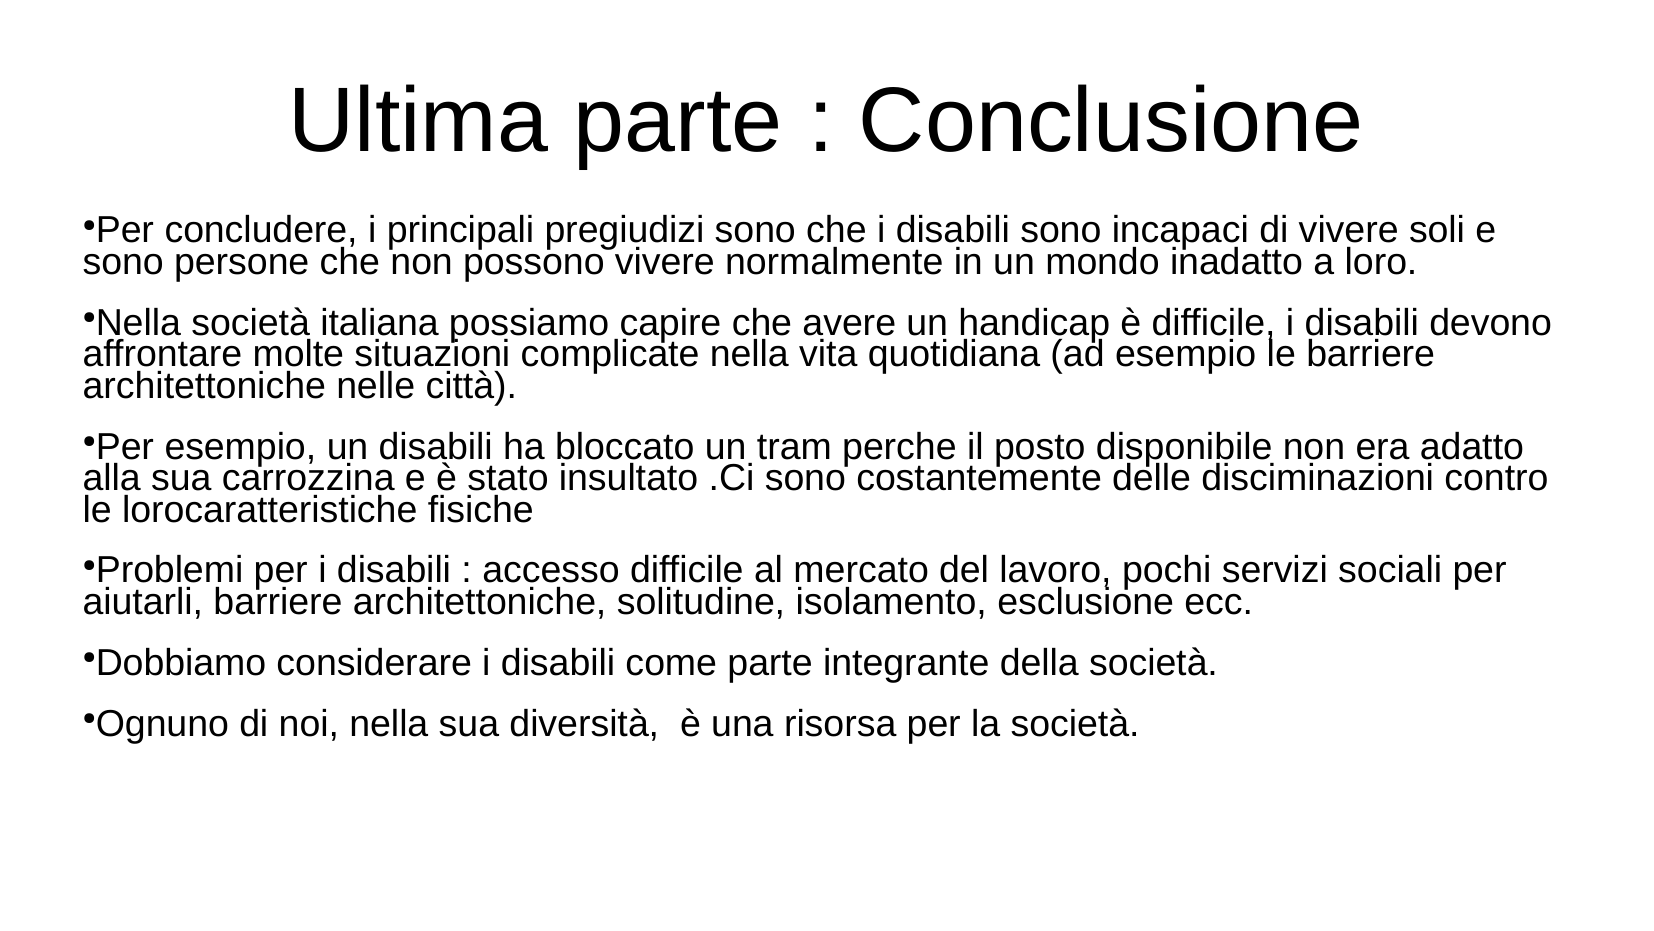

# Ultima parte : Conclusione
Per concludere, i principali pregiudizi sono che i disabili sono incapaci di vivere soli e sono persone che non possono vivere normalmente in un mondo inadatto a loro.
Nella società italiana possiamo capire che avere un handicap è difficile, i disabili devono affrontare molte situazioni complicate nella vita quotidiana (ad esempio le barriere architettoniche nelle città).
Per esempio, un disabili ha bloccato un tram perche il posto disponibile non era adatto alla sua carrozzina e è stato insultato .Ci sono costantemente delle disciminazioni contro le lorocaratteristiche fisiche
Problemi per i disabili : accesso difficile al mercato del lavoro, pochi servizi sociali per aiutarli, barriere architettoniche, solitudine, isolamento, esclusione ecc.
Dobbiamo considerare i disabili come parte integrante della società.
Ognuno di noi, nella sua diversità, è una risorsa per la società.